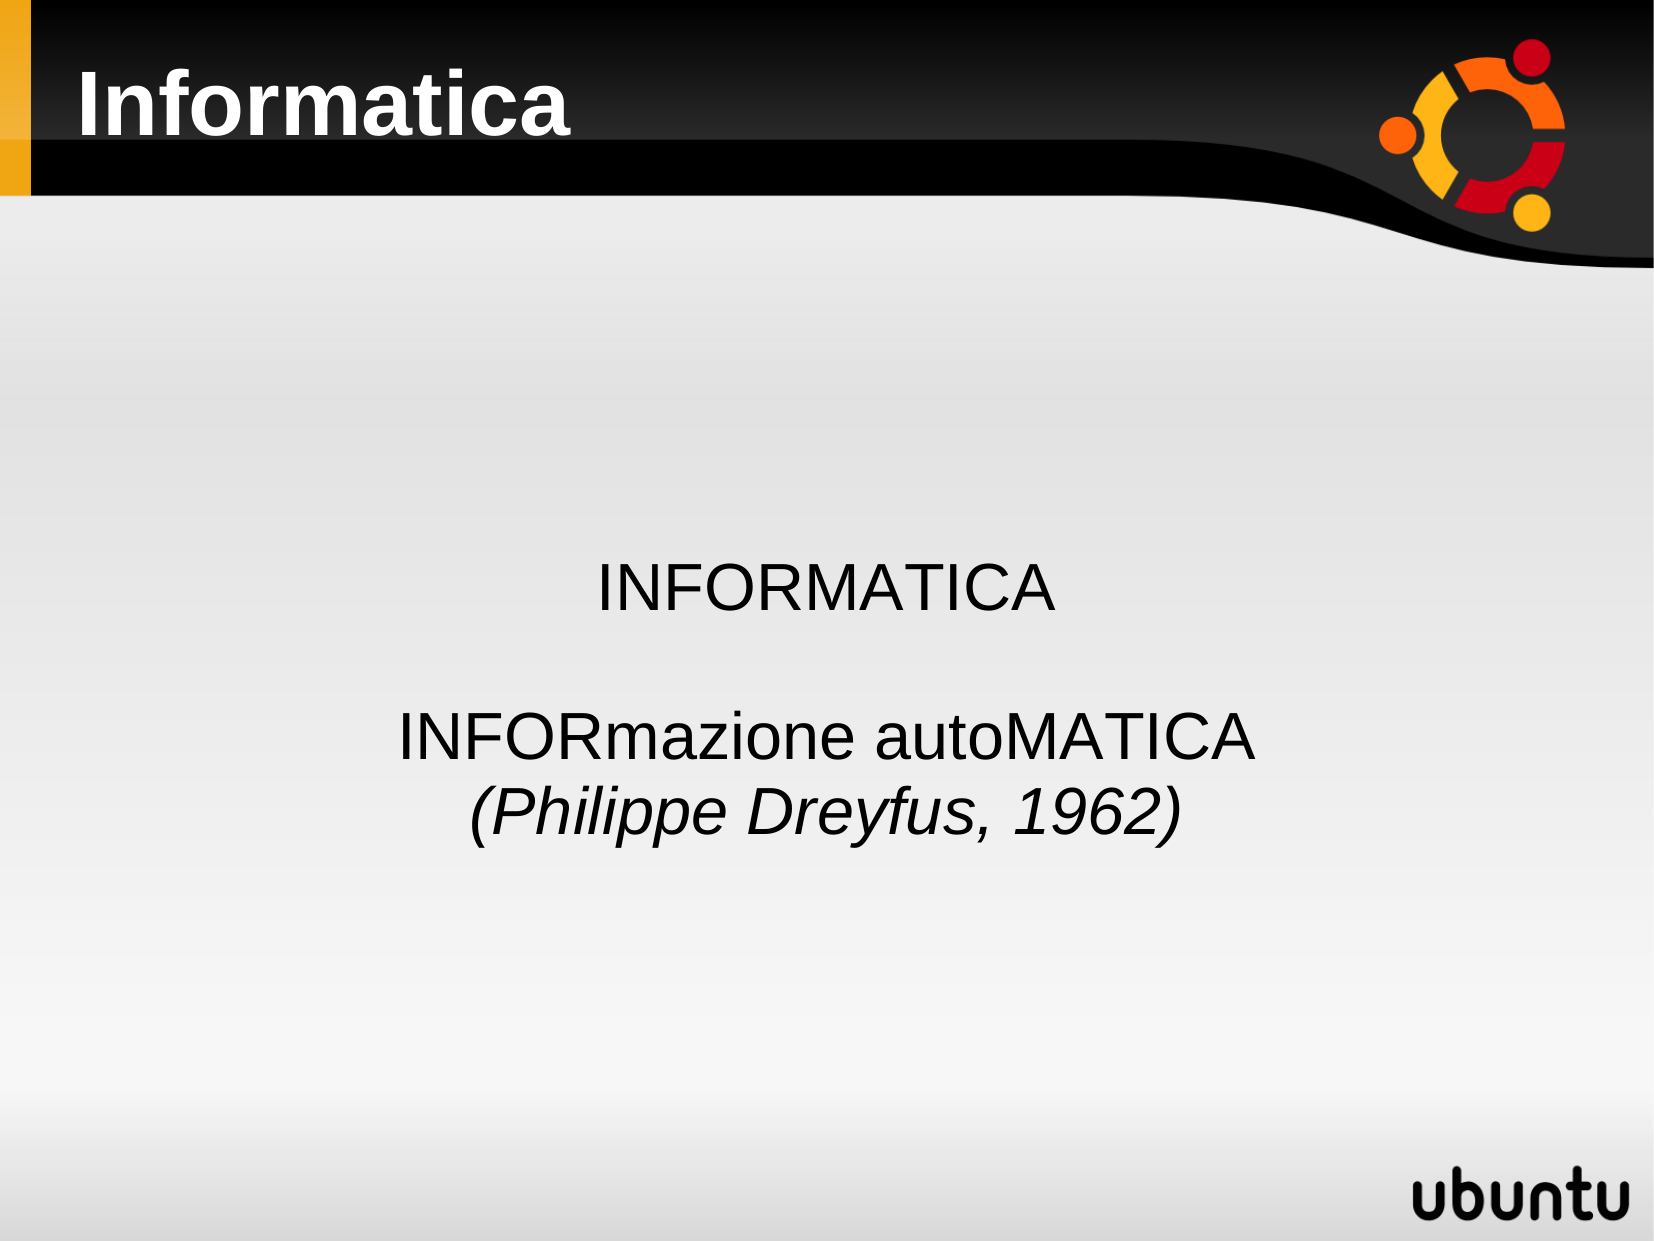

# Informatica
INFORMATICA
INFORmazione autoMATICA
(Philippe Dreyfus, 1962)